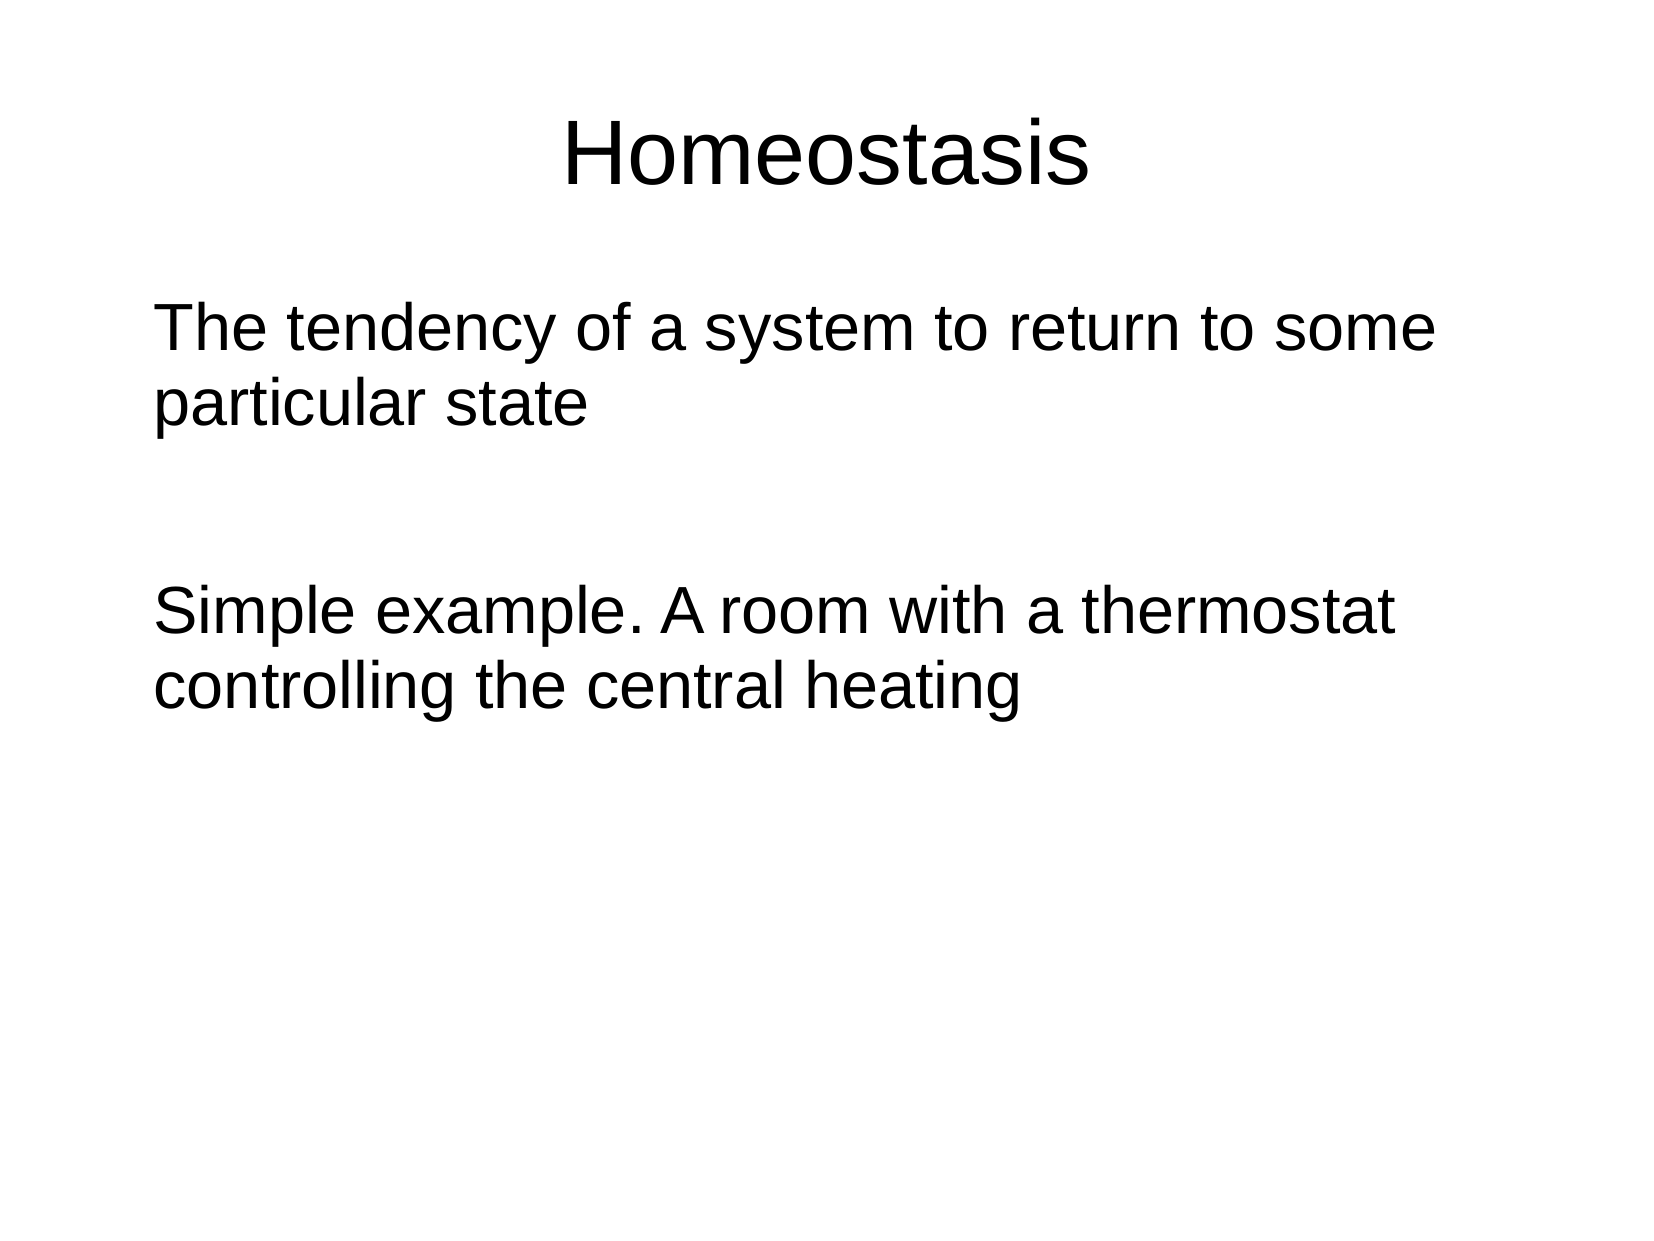

# Homeostasis
The tendency of a system to return to some particular state
Simple example. A room with a thermostat controlling the central heating